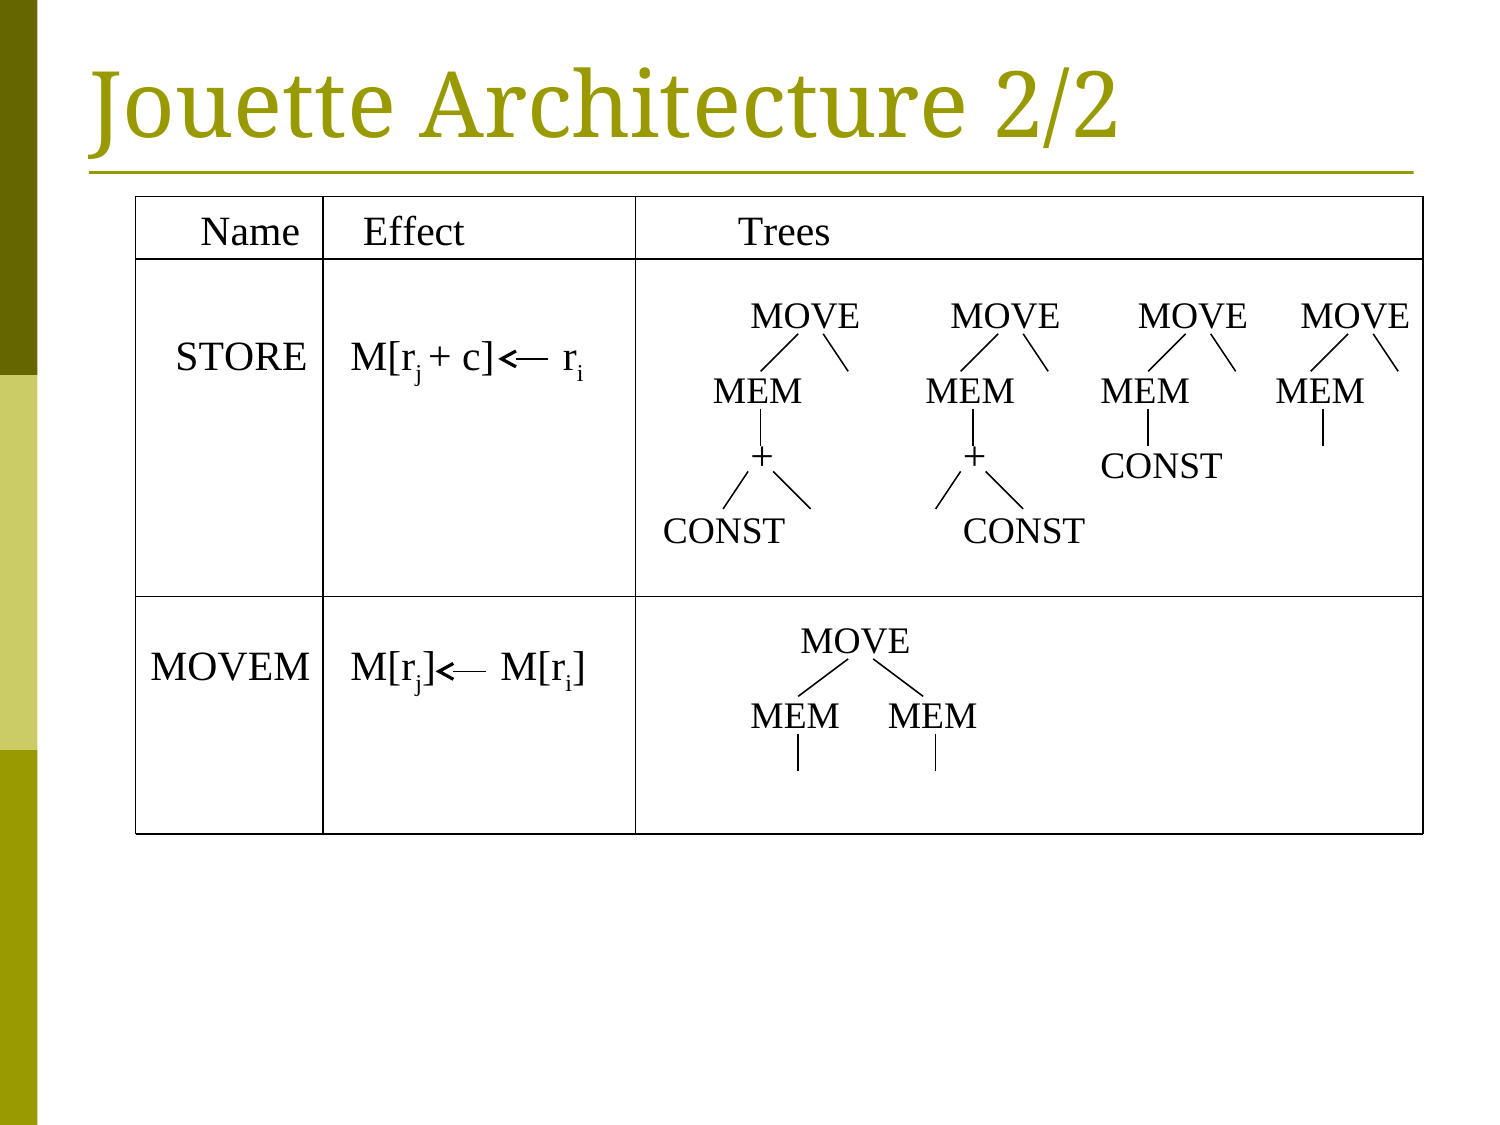

# Jouette Architecture 2/2
Name
Effect
Trees
MOVE
MOVE
MOVE
MOVE
STORE
M[rj + c]
ri
MEM
MEM
MEM
MEM
+
+
CONST
CONST
CONST
MOVE
MOVEM
M[rj]
M[ri]
MEM
MEM